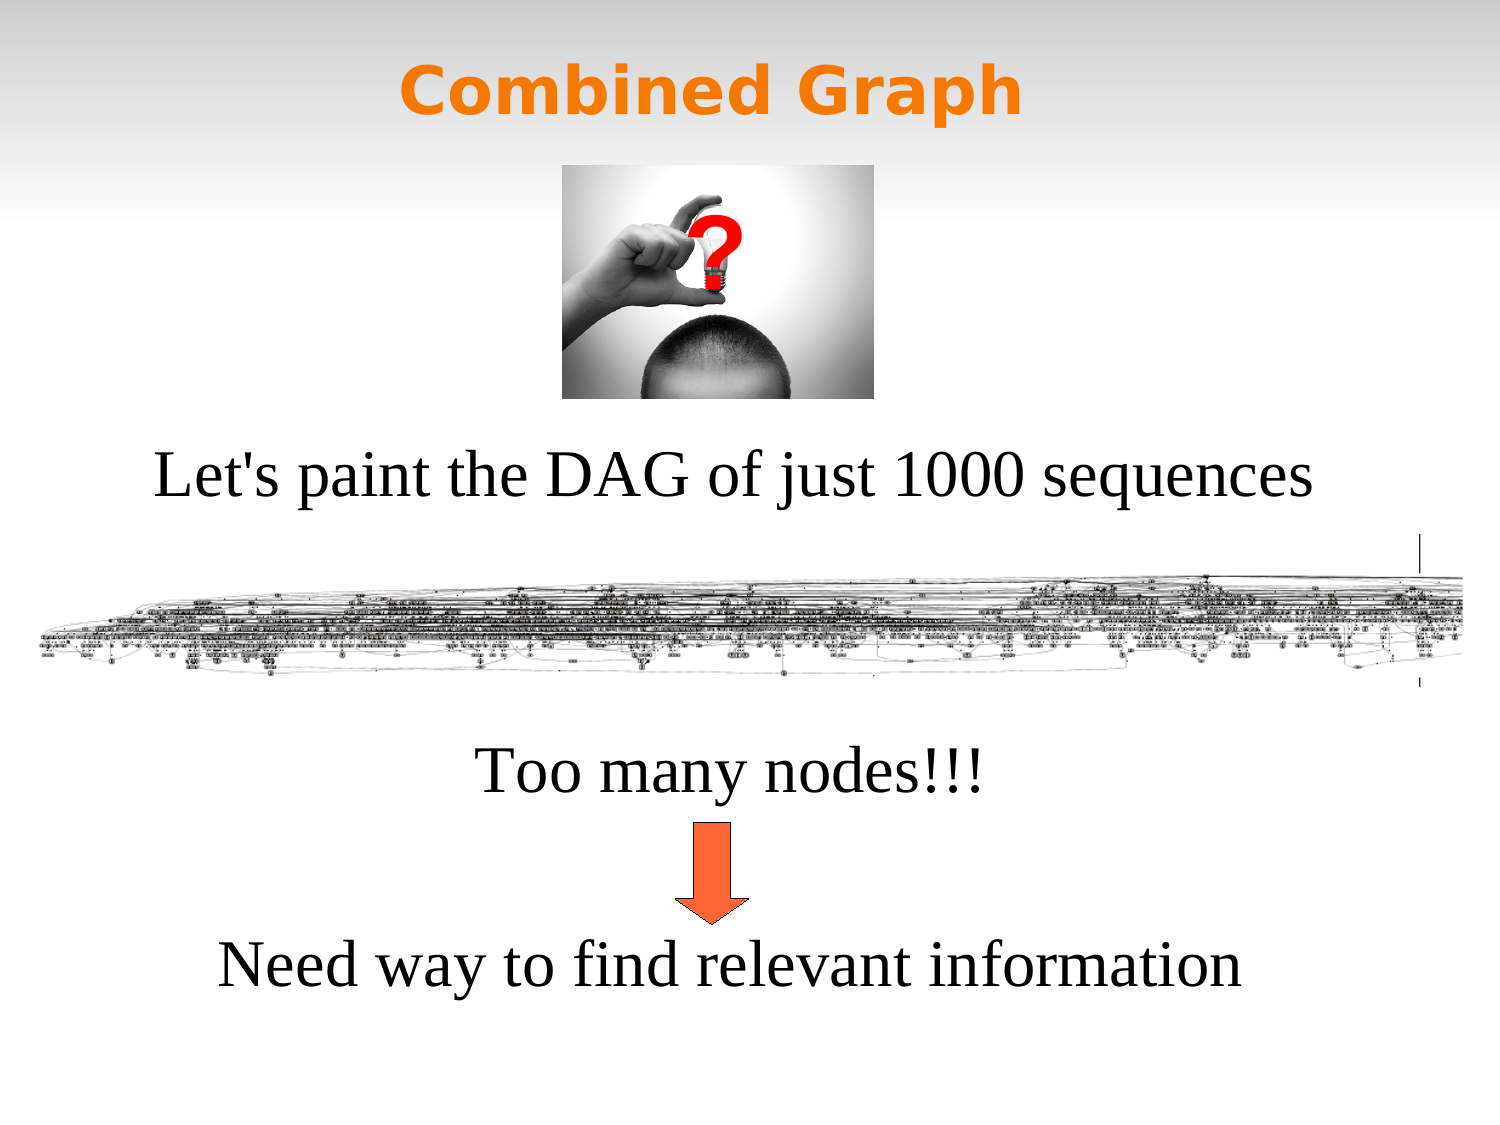

Combined Graph
?
# Let's paint the DAG of just 1000 sequences
Too many nodes!!!
Need way to find relevant information